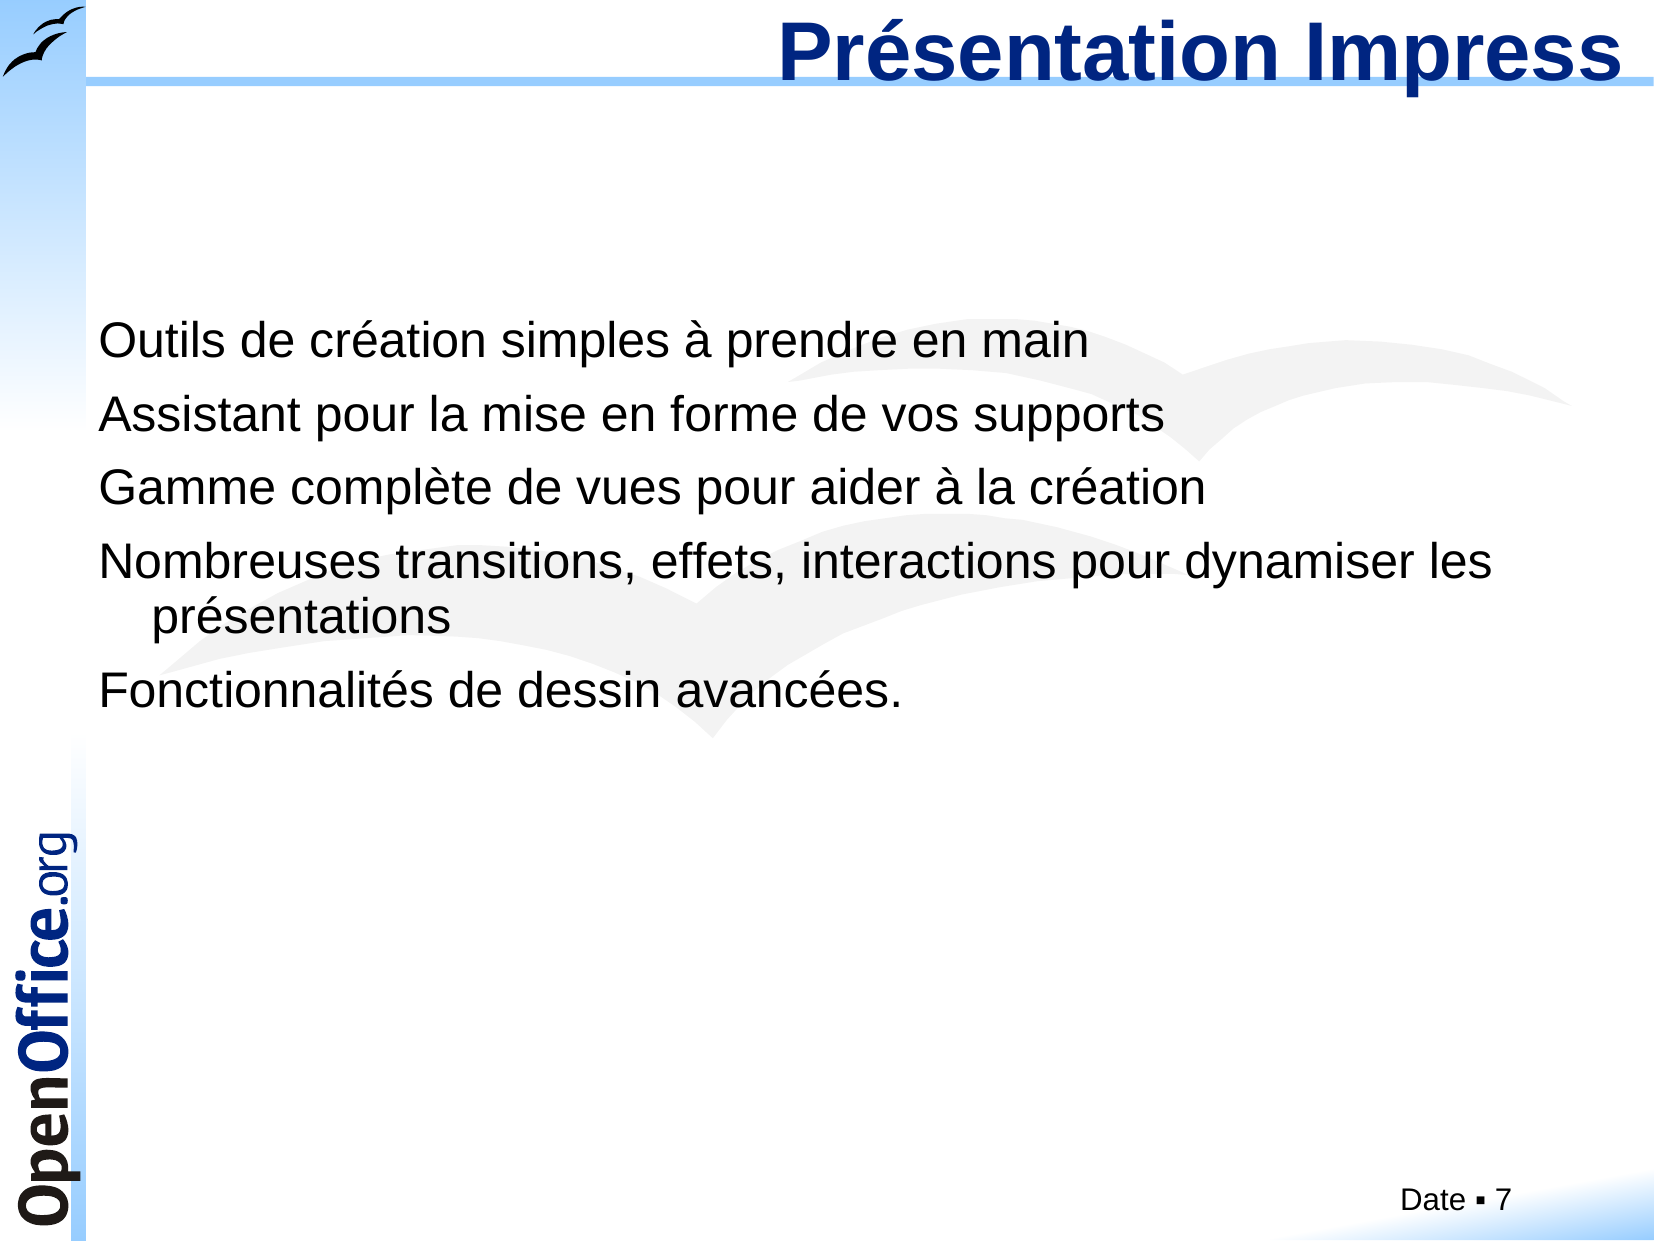

# Présentation Impress
Outils de création simples à prendre en main
Assistant pour la mise en forme de vos supports
Gamme complète de vues pour aider à la création
Nombreuses transitions, effets, interactions pour dynamiser les présentations
Fonctionnalités de dessin avancées.